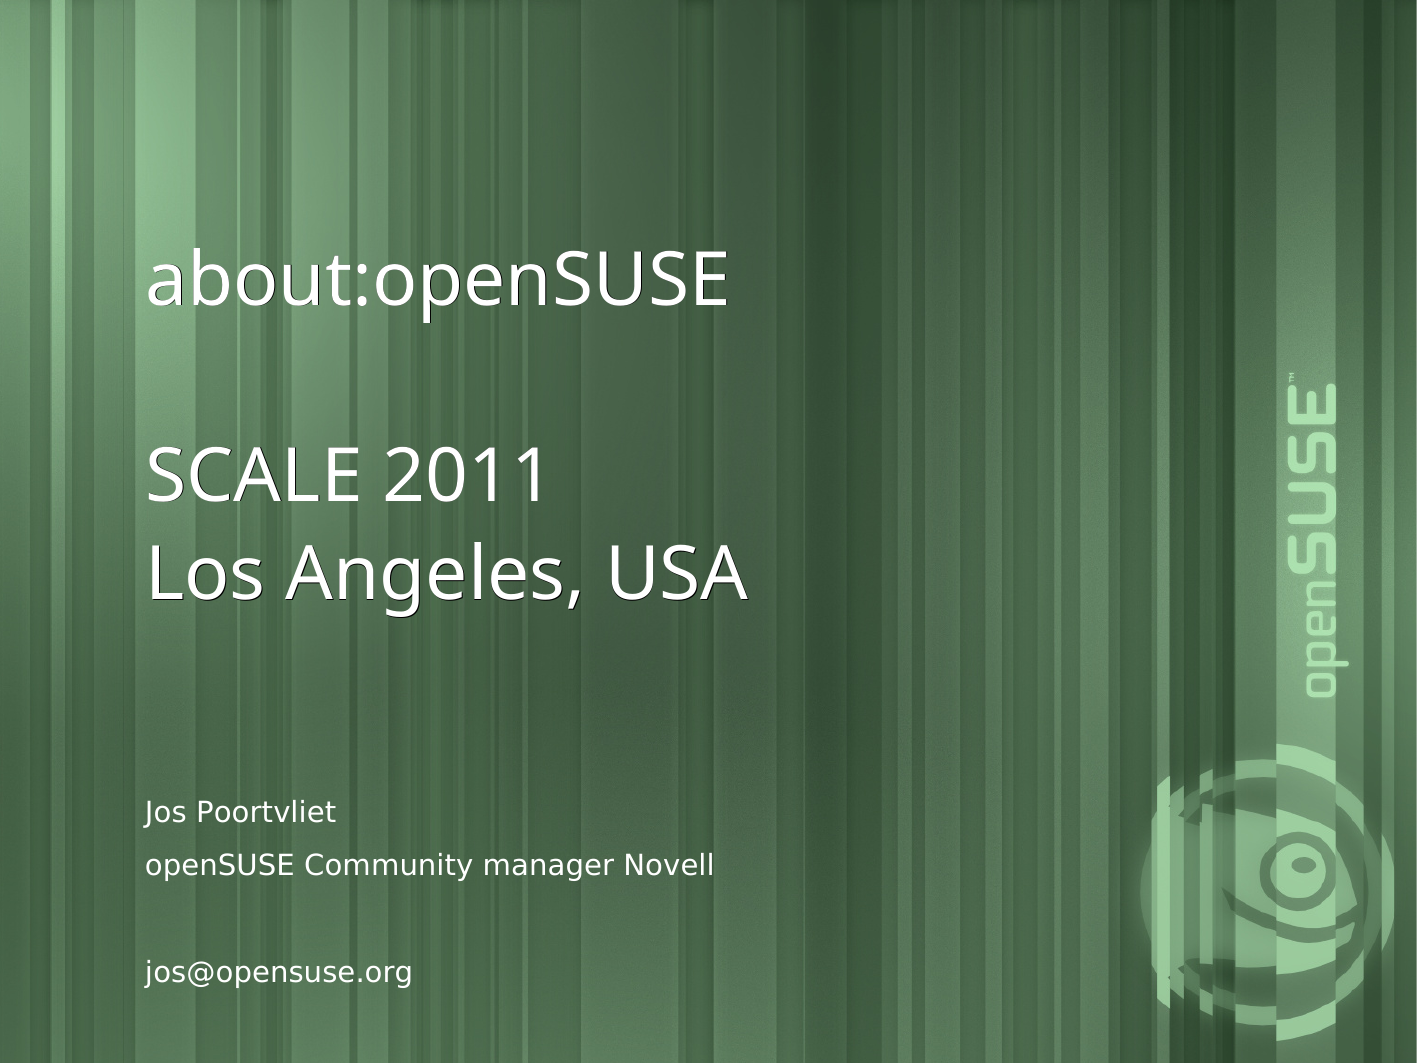

# about:openSUSE SCALE 2011 Los Angeles, USA
Jos Poortvliet
openSUSE Community manager Novell
jos@opensuse.org